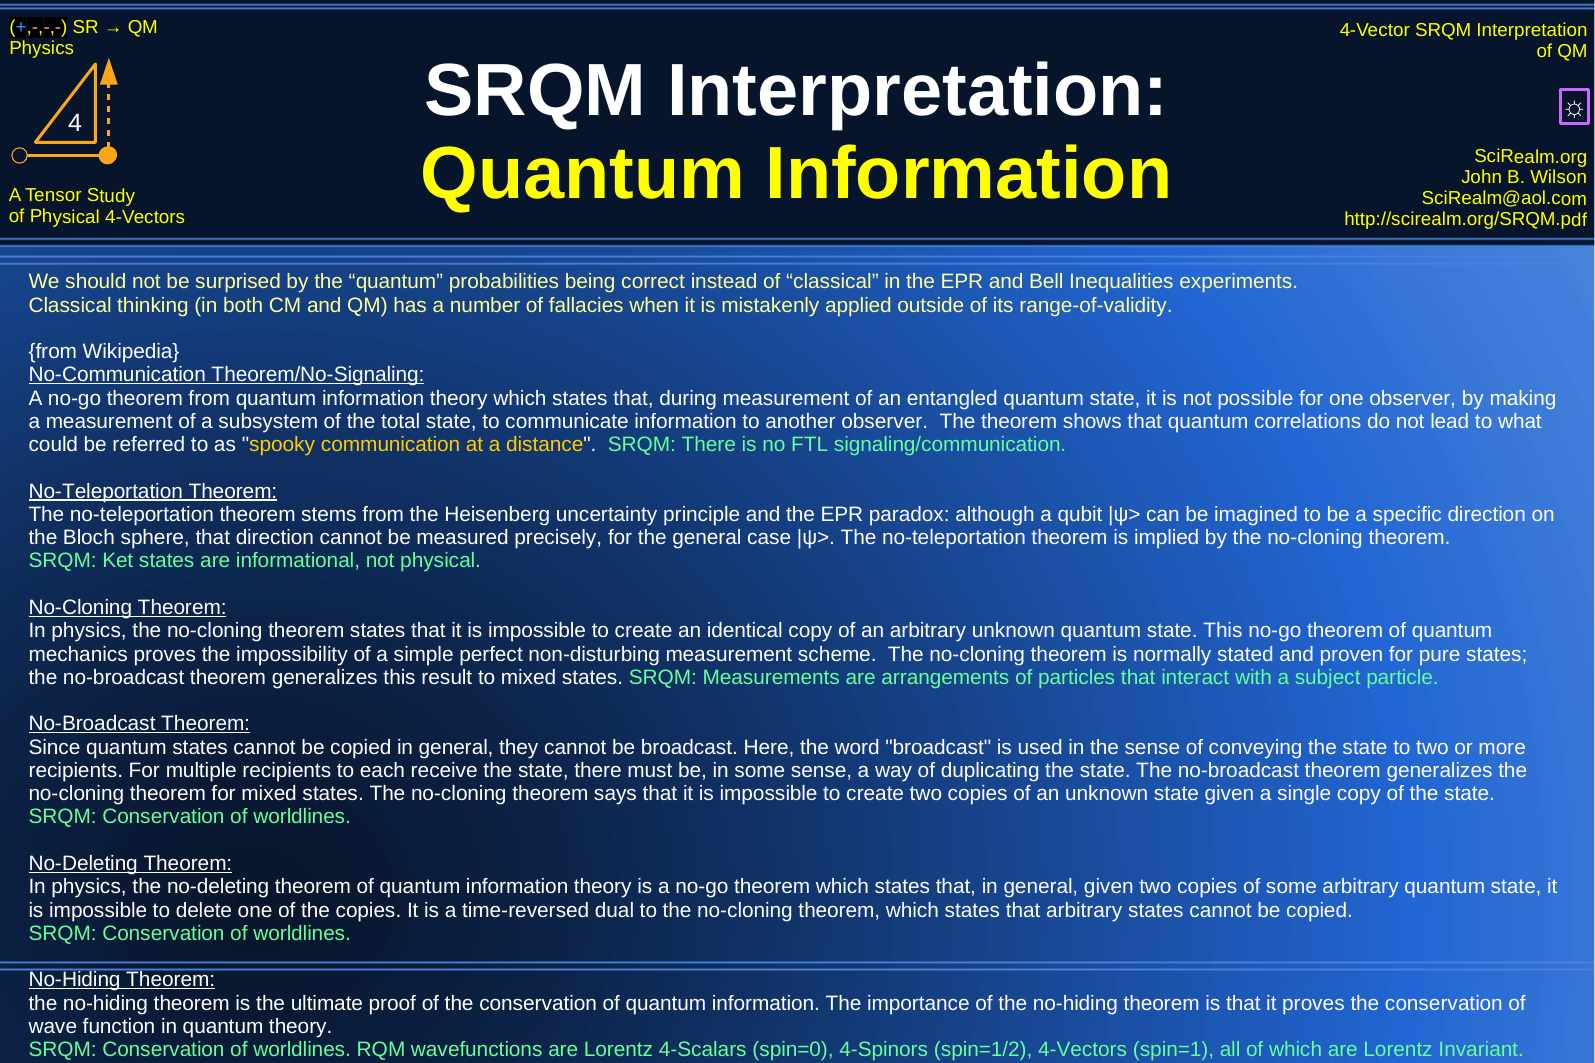

(+,-,-,-) SR → QM
Physics
A Tensor Study
of Physical 4-Vectors
4-Vector SRQM Interpretation
of QM
SciRealm.org
John B. Wilson
SciRealm@aol.com
http://scirealm.org/SRQM.pdf
# SRQM Interpretation: Quantum Information
4
☼
We should not be surprised by the “quantum” probabilities being correct instead of “classical” in the EPR and Bell Inequalities experiments.
Classical thinking (in both CM and QM) has a number of fallacies when it is mistakenly applied outside of its range-of-validity.
{from Wikipedia}
No-Communication Theorem/No-Signaling:
A no-go theorem from quantum information theory which states that, during measurement of an entangled quantum state, it is not possible for one observer, by making a measurement of a subsystem of the total state, to communicate information to another observer. The theorem shows that quantum correlations do not lead to what could be referred to as "spooky communication at a distance". SRQM: There is no FTL signaling/communication.
No-Teleportation Theorem:
The no-teleportation theorem stems from the Heisenberg uncertainty principle and the EPR paradox: although a qubit |ψ> can be imagined to be a specific direction on the Bloch sphere, that direction cannot be measured precisely, for the general case |ψ>. The no-teleportation theorem is implied by the no-cloning theorem.
SRQM: Ket states are informational, not physical.
No-Cloning Theorem:
In physics, the no-cloning theorem states that it is impossible to create an identical copy of an arbitrary unknown quantum state. This no-go theorem of quantum mechanics proves the impossibility of a simple perfect non-disturbing measurement scheme. The no-cloning theorem is normally stated and proven for pure states; the no-broadcast theorem generalizes this result to mixed states. SRQM: Measurements are arrangements of particles that interact with a subject particle.
No-Broadcast Theorem:
Since quantum states cannot be copied in general, they cannot be broadcast. Here, the word "broadcast" is used in the sense of conveying the state to two or more recipients. For multiple recipients to each receive the state, there must be, in some sense, a way of duplicating the state. The no-broadcast theorem generalizes the no-cloning theorem for mixed states. The no-cloning theorem says that it is impossible to create two copies of an unknown state given a single copy of the state. SRQM: Conservation of worldlines.
No-Deleting Theorem:
In physics, the no-deleting theorem of quantum information theory is a no-go theorem which states that, in general, given two copies of some arbitrary quantum state, it is impossible to delete one of the copies. It is a time-reversed dual to the no-cloning theorem, which states that arbitrary states cannot be copied.
SRQM: Conservation of worldlines.
No-Hiding Theorem:
the no-hiding theorem is the ultimate proof of the conservation of quantum information. The importance of the no-hiding theorem is that it proves the conservation of wave function in quantum theory.
SRQM: Conservation of worldlines. RQM wavefunctions are Lorentz 4-Scalars (spin=0), 4-Spinors (spin=1/2), 4-Vectors (spin=1), all of which are Lorentz Invariant.